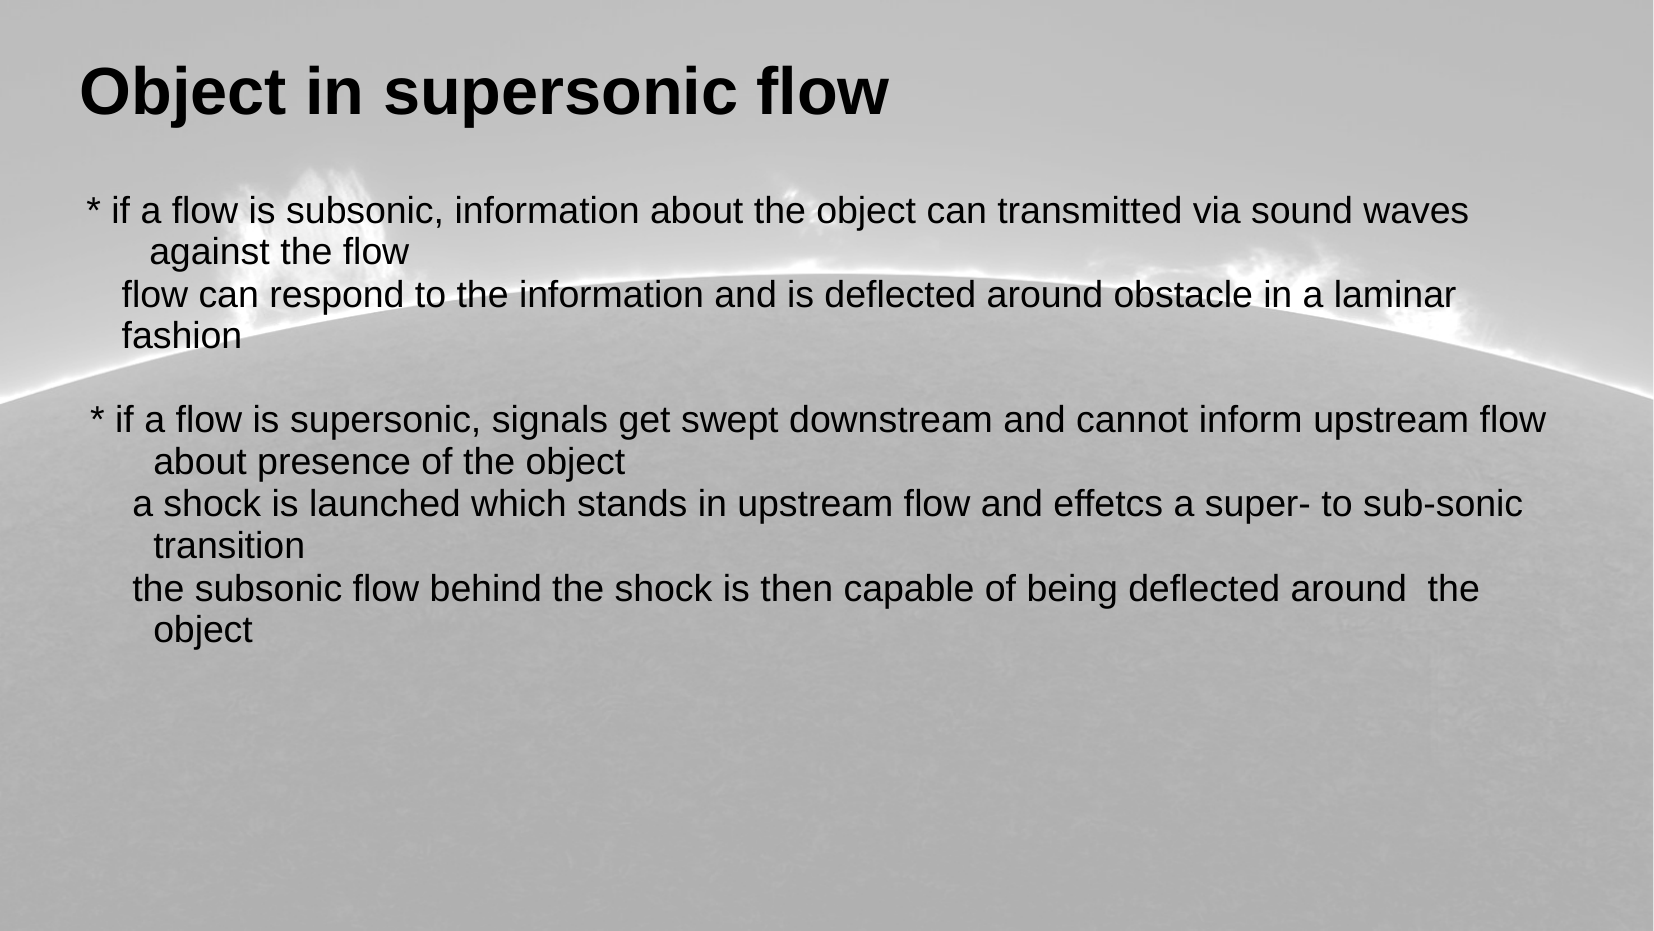

Object in supersonic flow
 * if a flow is subsonic, information about the object can transmitted via sound waves
 against the flow
 flow can respond to the information and is deflected around obstacle in a laminar
 fashion
* if a flow is supersonic, signals get swept downstream and cannot inform upstream flow
 about presence of the object
 a shock is launched which stands in upstream flow and effetcs a super- to sub-sonic
 transition
 the subsonic flow behind the shock is then capable of being deflected around the
 object